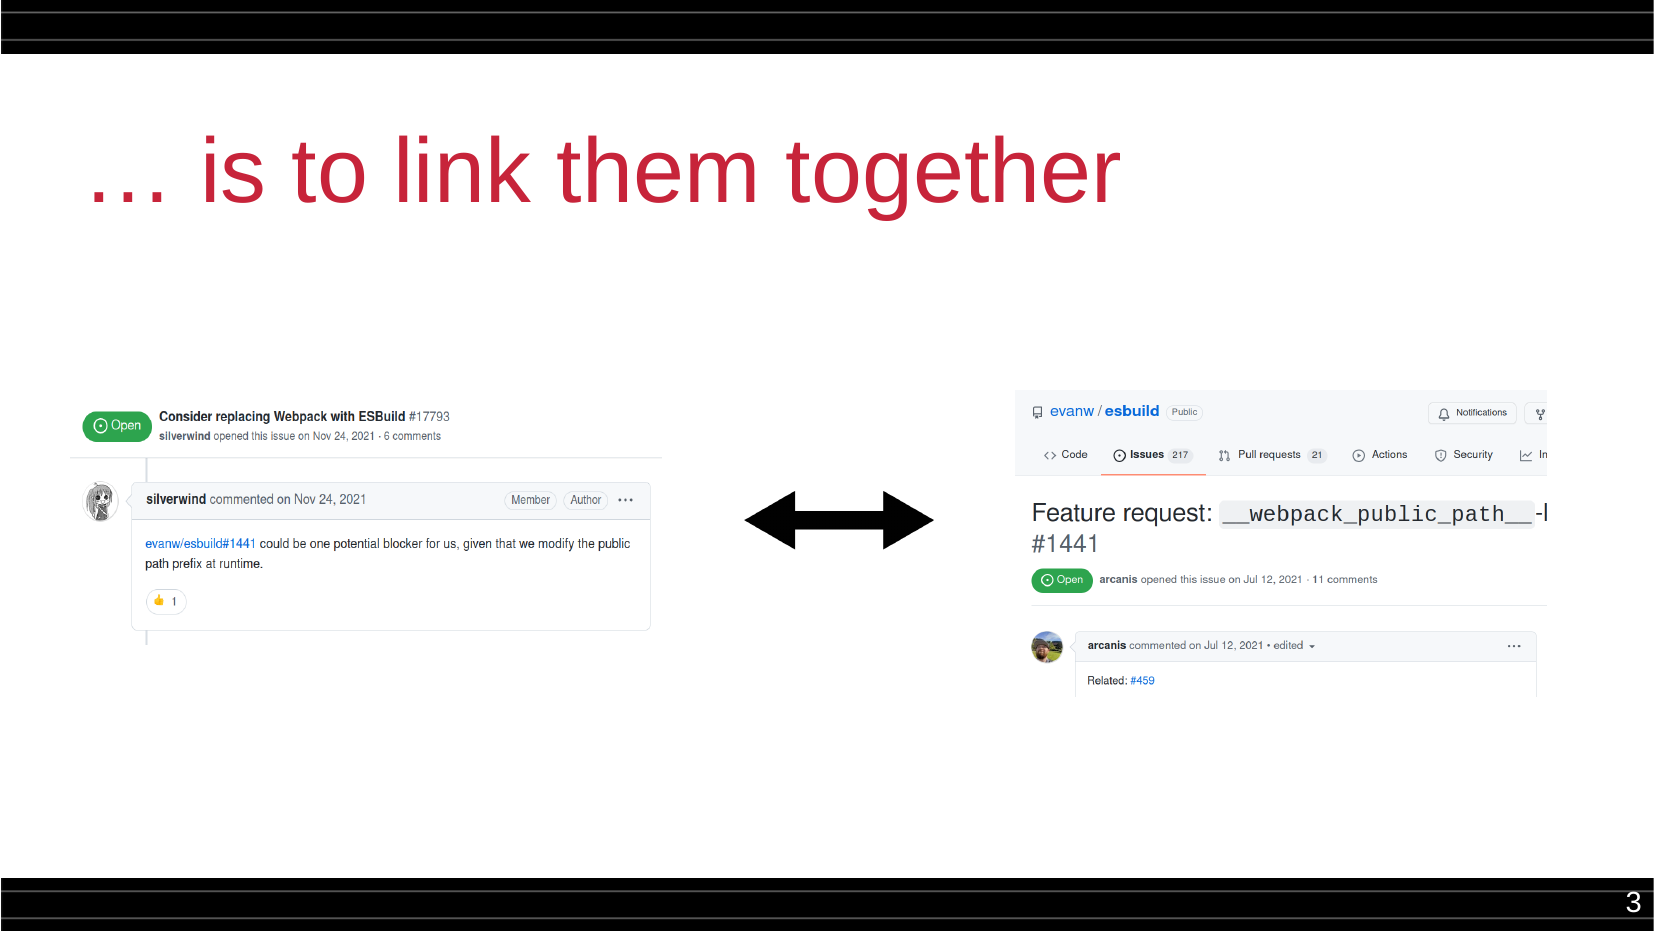

# … is to link them together